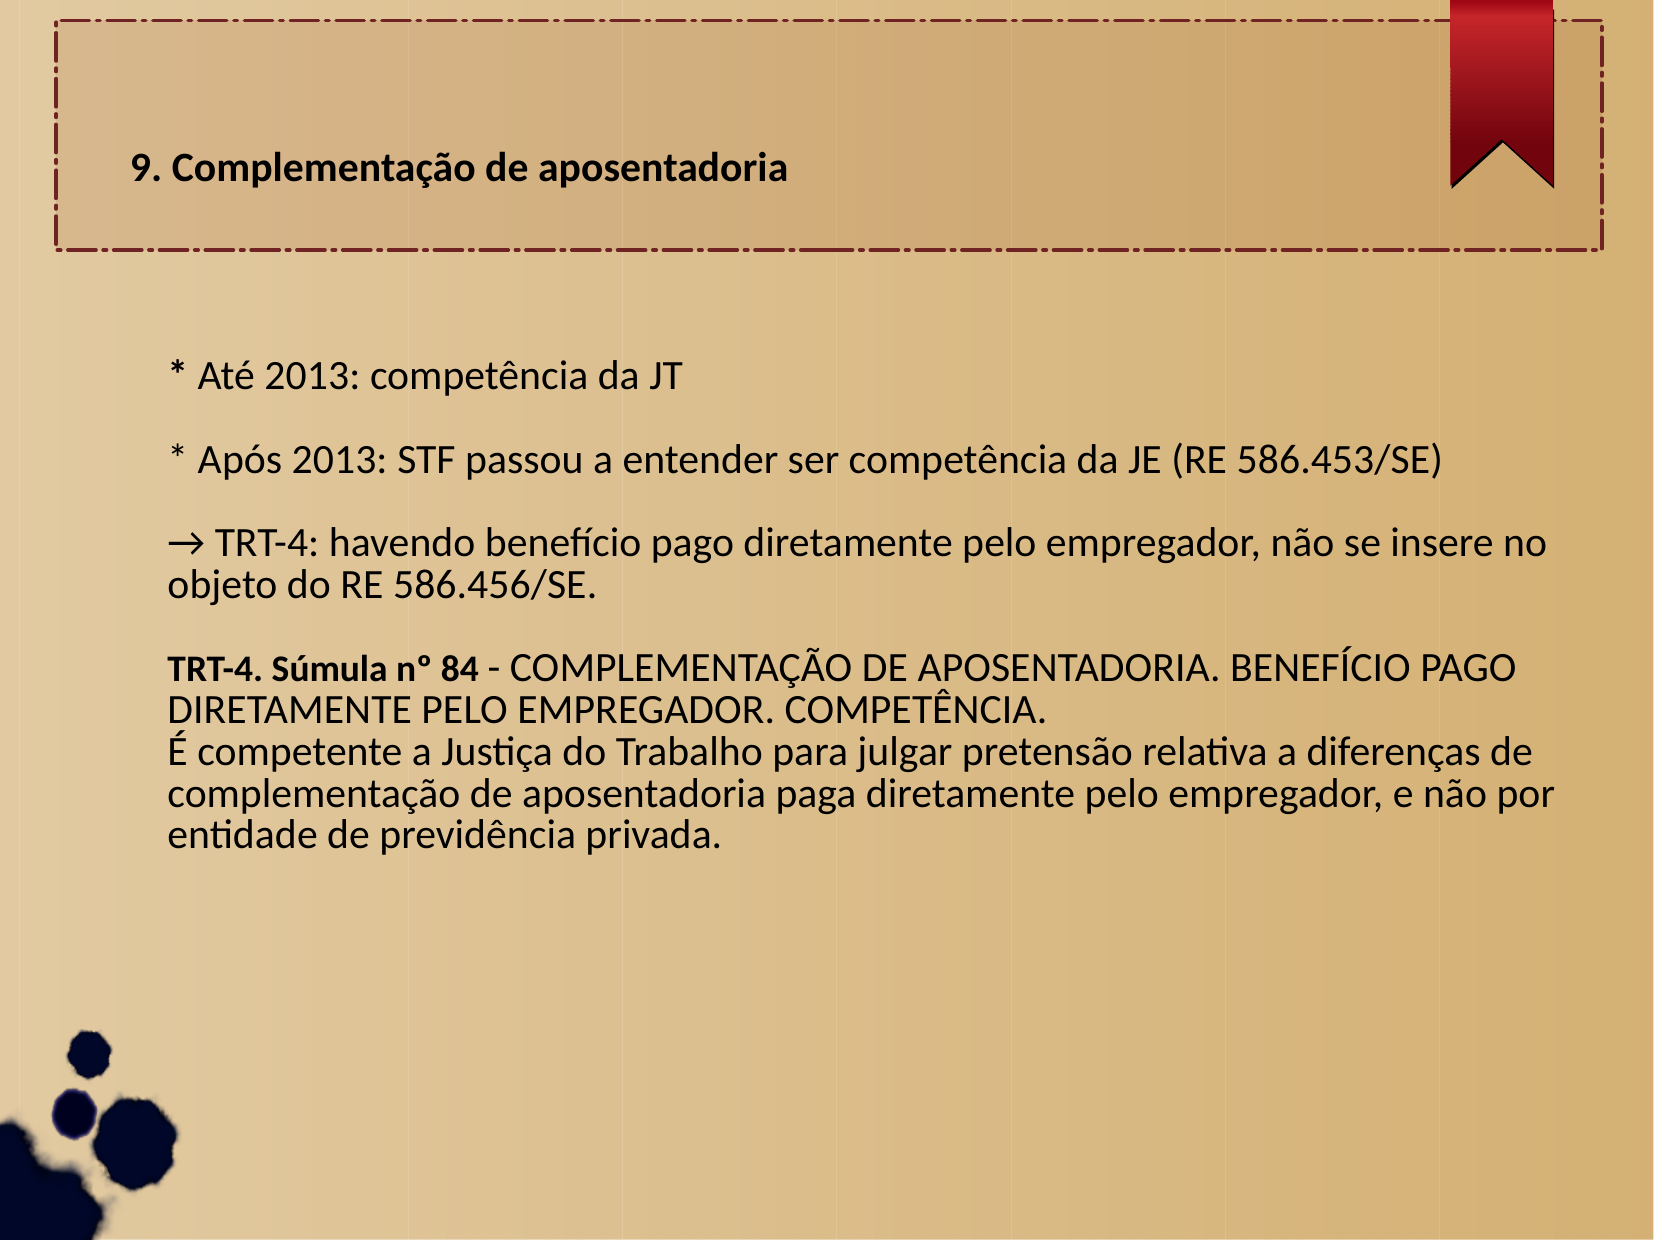

# 9. Complementação de aposentadoria * Até 2013: competência da JT * Após 2013: STF passou a entender ser competência da JE (RE 586.453/SE) → TRT-4: havendo benefício pago diretamente pelo empregador, não se insere no objeto do RE 586.456/SE. TRT-4. Súmula nº 84 - COMPLEMENTAÇÃO DE APOSENTADORIA. BENEFÍCIO PAGO DIRETAMENTE PELO EMPREGADOR. COMPETÊNCIA. É competente a Justiça do Trabalho para julgar pretensão relativa a diferenças de complementação de aposentadoria paga diretamente pelo empregador, e não por entidade de previdência privada.